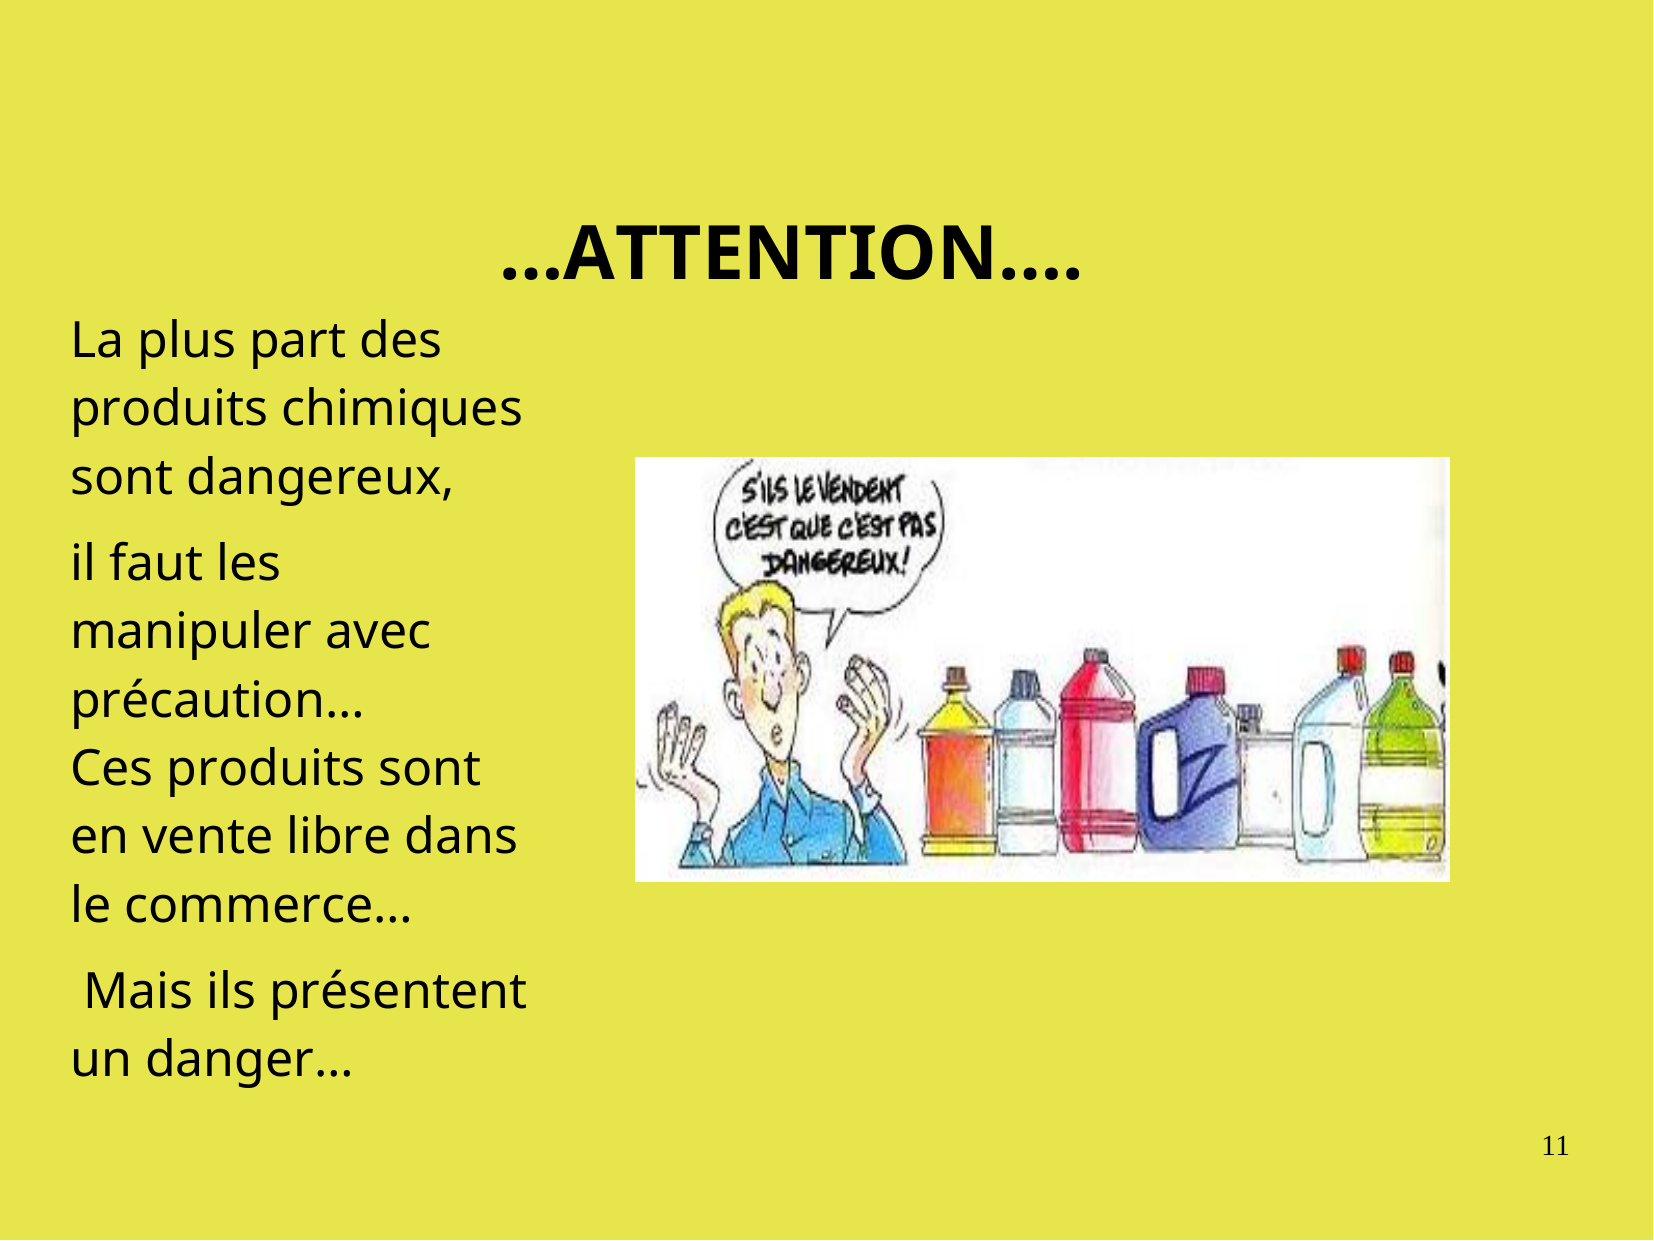

…ATTENTION….
La plus part des produits chimiques sont dangereux,
il faut les manipuler avec précaution…
Ces produits sont en vente libre dans le commerce…
 Mais ils présentent un danger…
11